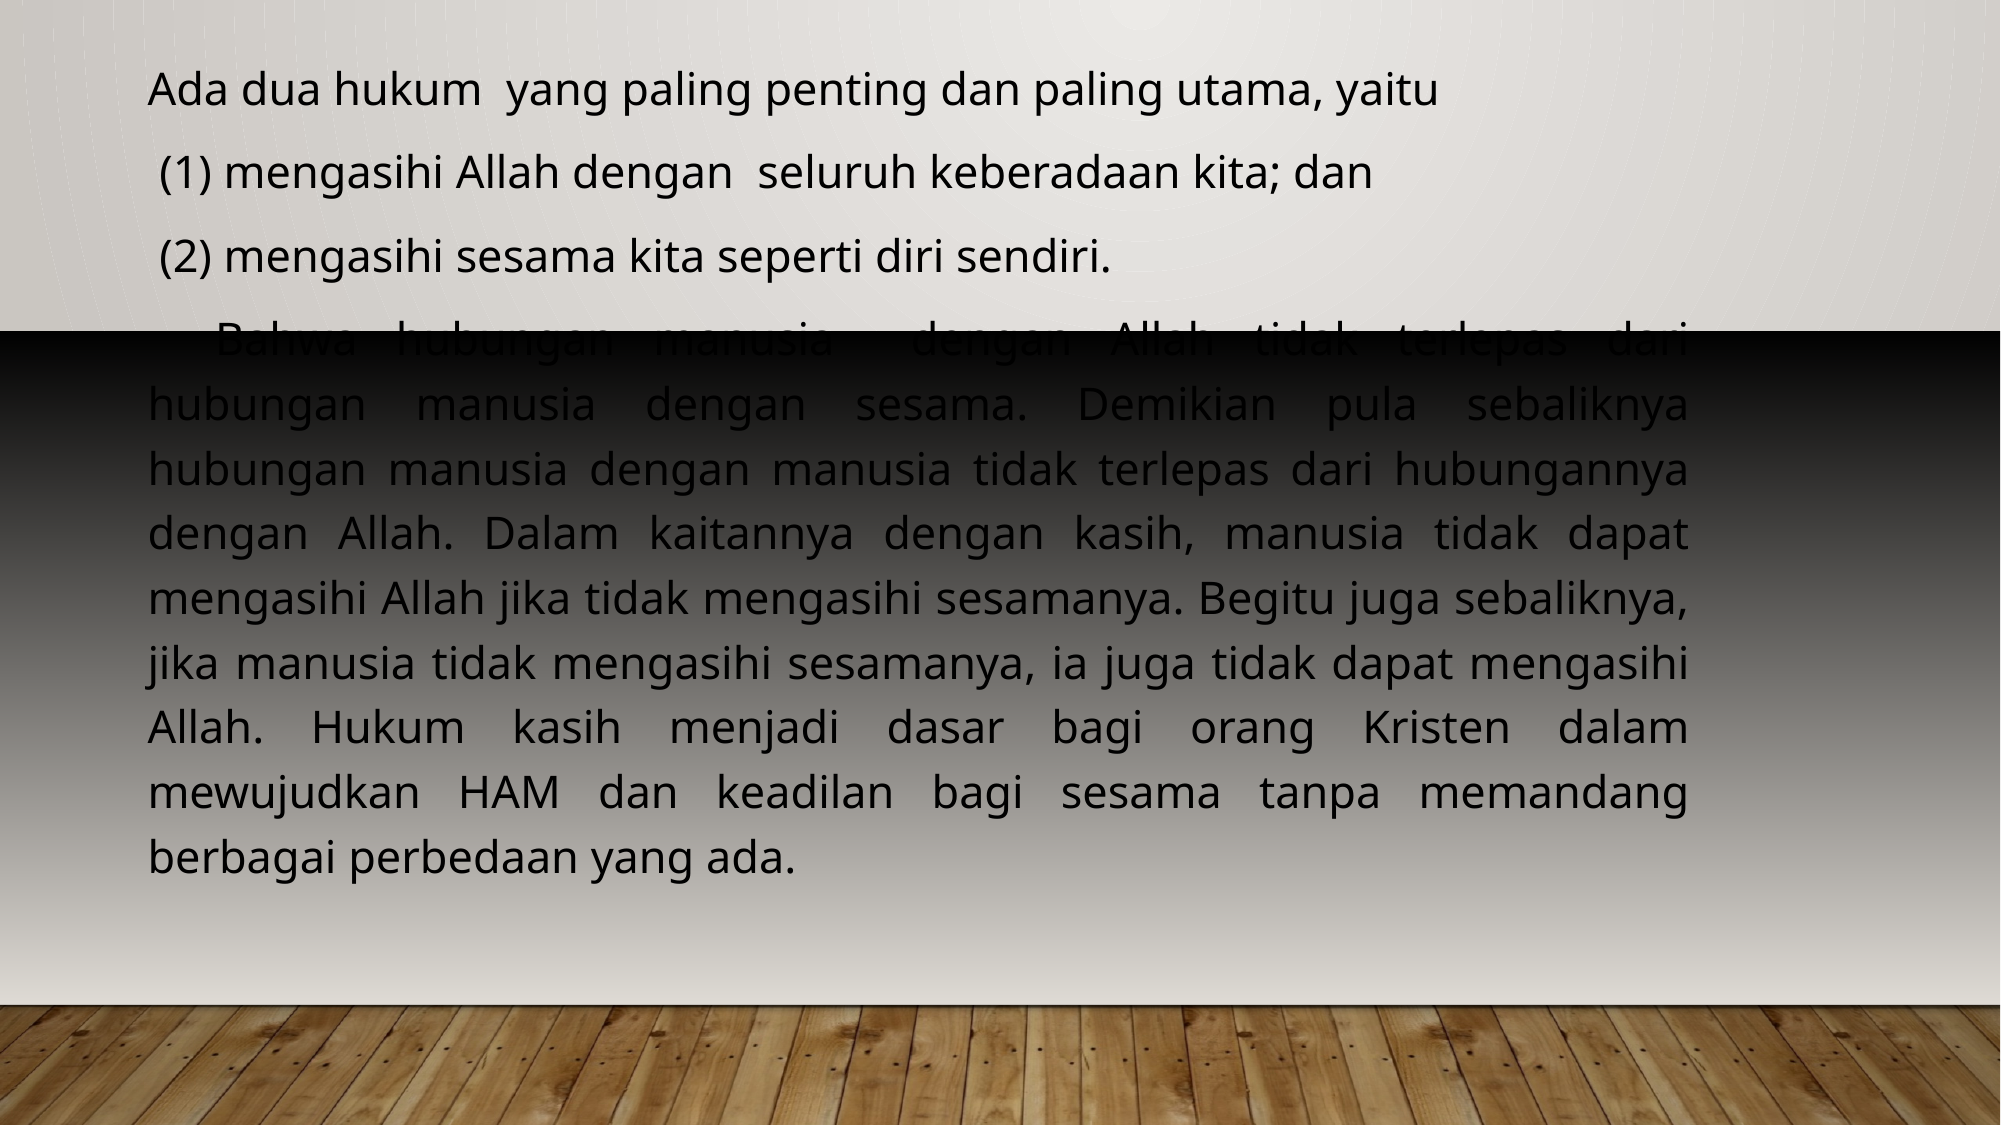

# Ada dua hukum yang paling penting dan paling utama, yaitu
 (1) mengasihi Allah dengan seluruh keberadaan kita; dan
 (2) mengasihi sesama kita seperti diri sendiri.
	Bahwa hubungan manusia dengan Allah tidak terlepas dari hubungan manusia dengan sesama. Demikian pula sebaliknya hubungan manusia dengan manusia tidak terlepas dari hubungannya dengan Allah. Dalam kaitannya dengan kasih, manusia tidak dapat mengasihi Allah jika tidak mengasihi sesamanya. Begitu juga sebaliknya, jika manusia tidak mengasihi sesamanya, ia juga tidak dapat mengasihi Allah. Hukum kasih menjadi dasar bagi orang Kristen dalam mewujudkan HAM dan keadilan bagi sesama tanpa memandang berbagai perbedaan yang ada.